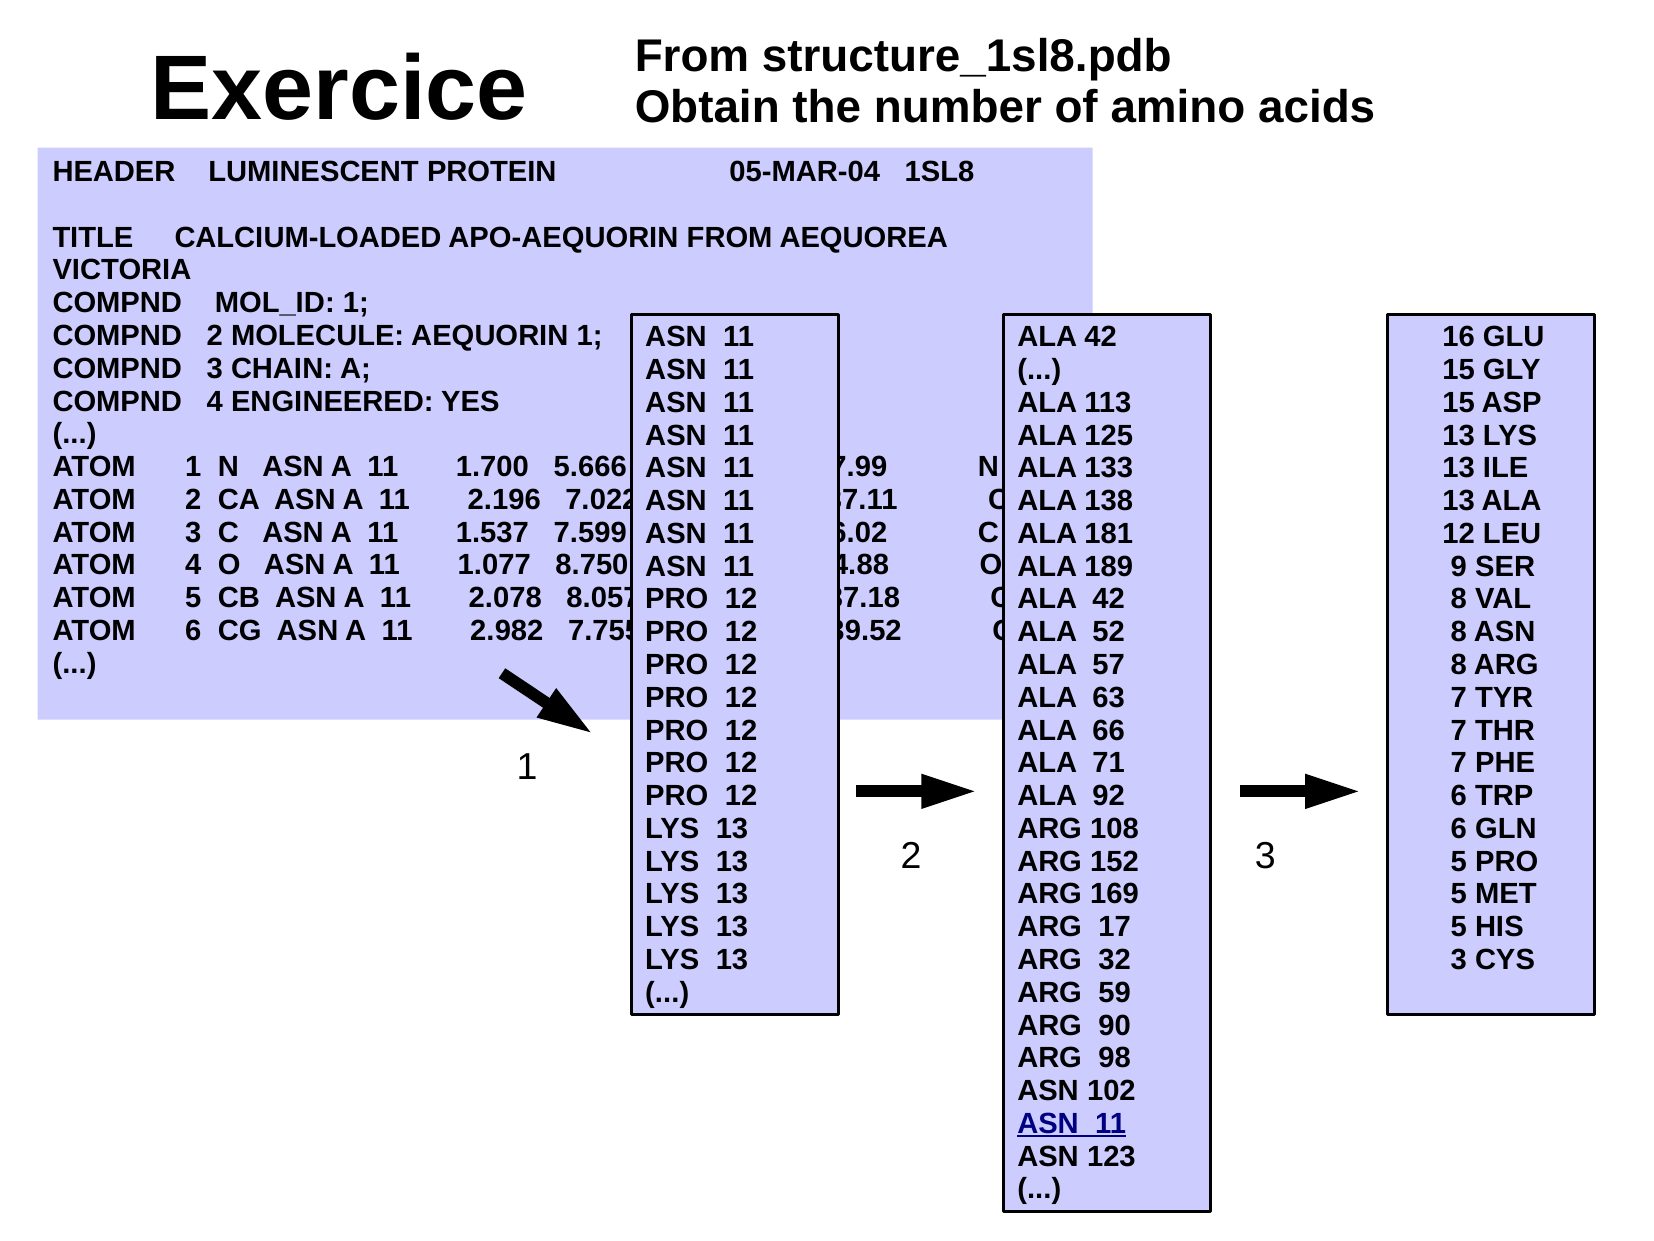

From structure_1sl8.pdb
Obtain the number of amino acids
Exercice
HEADER LUMINESCENT PROTEIN 05-MAR-04 1SL8
TITLE CALCIUM-LOADED APO-AEQUORIN FROM AEQUOREA VICTORIA
COMPND MOL_ID: 1;
COMPND 2 MOLECULE: AEQUORIN 1;
COMPND 3 CHAIN: A;
COMPND 4 ENGINEERED: YES
(...)
ATOM 1 N ASN A 11 1.700 5.666 56.904 1.00 37.99 N
ATOM 2 CA ASN A 11 2.196 7.022 57.369 1.00 37.11 C
ATOM 3 C ASN A 11 1.537 7.599 58.630 1.00 36.02 C
ATOM 4 O ASN A 11 1.077 8.750 58.596 1.00 34.88 O
ATOM 5 CB ASN A 11 2.078 8.057 56.231 1.00 37.18 C
ATOM 6 CG ASN A 11 2.982 7.755 55.070 1.00 39.52 C
(...)
ASN 11
ASN 11
ASN 11
ASN 11
ASN 11
ASN 11
ASN 11
ASN 11
PRO 12
PRO 12
PRO 12
PRO 12
PRO 12
PRO 12
PRO 12
LYS 13
LYS 13
LYS 13
LYS 13
LYS 13
(...)
ALA 42
(...)
ALA 113
ALA 125
ALA 133
ALA 138
ALA 181
ALA 189
ALA 42
ALA 52
ALA 57
ALA 63
ALA 66
ALA 71
ALA 92
ARG 108
ARG 152
ARG 169
ARG 17
ARG 32
ARG 59
ARG 90
ARG 98
ASN 102
ASN 11
ASN 123
(...)
 16 GLU
 15 GLY
 15 ASP
 13 LYS
 13 ILE
 13 ALA
 12 LEU
 9 SER
 8 VAL
 8 ASN
 8 ARG
 7 TYR
 7 THR
 7 PHE
 6 TRP
 6 GLN
 5 PRO
 5 MET
 5 HIS
 3 CYS
1
2
3